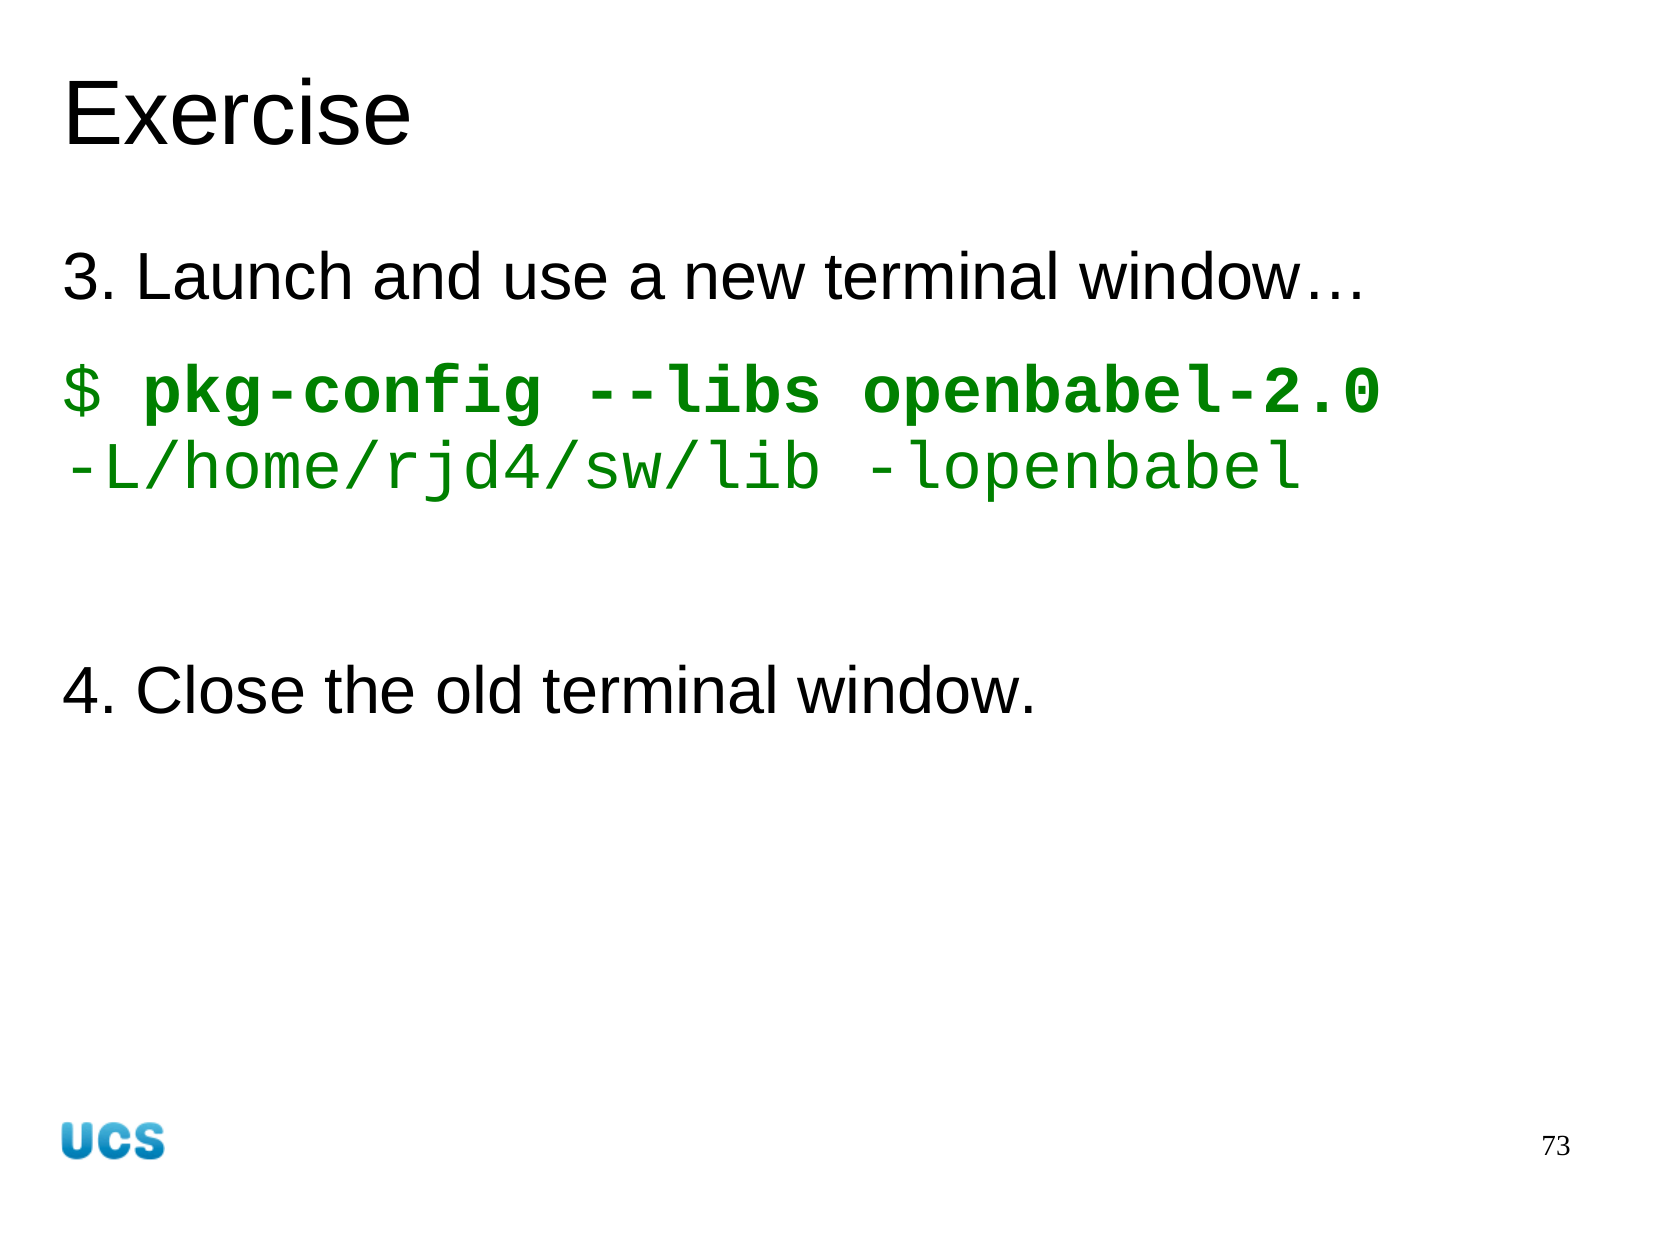

Exercise
3.	Launch and use a new terminal window…
$ pkg-config --libs openbabel-2.0
-L/home/rjd4/sw/lib -lopenbabel
4.	Close the old terminal window.
73